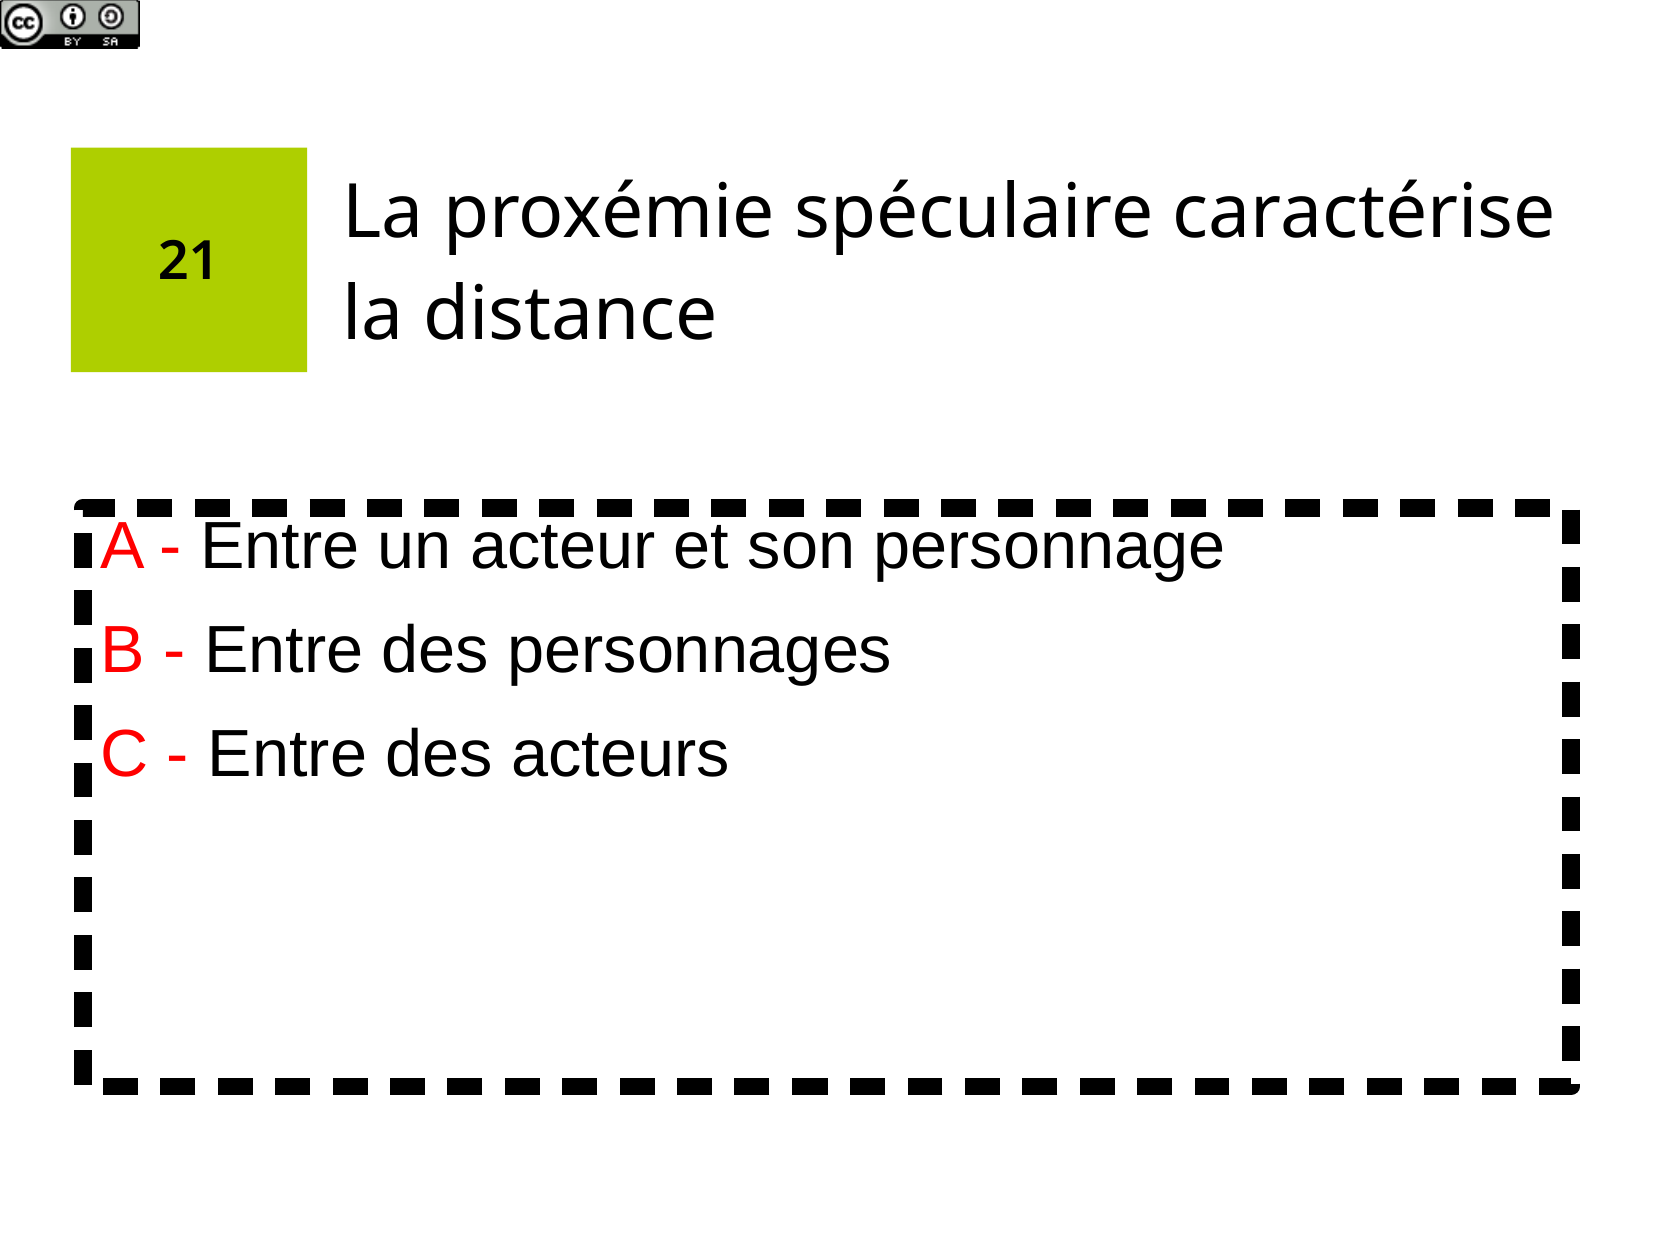

# La proxémie spéculaire caractérise la distance
21
Entre un acteur et son personnage
Entre des personnages
Entre des acteurs